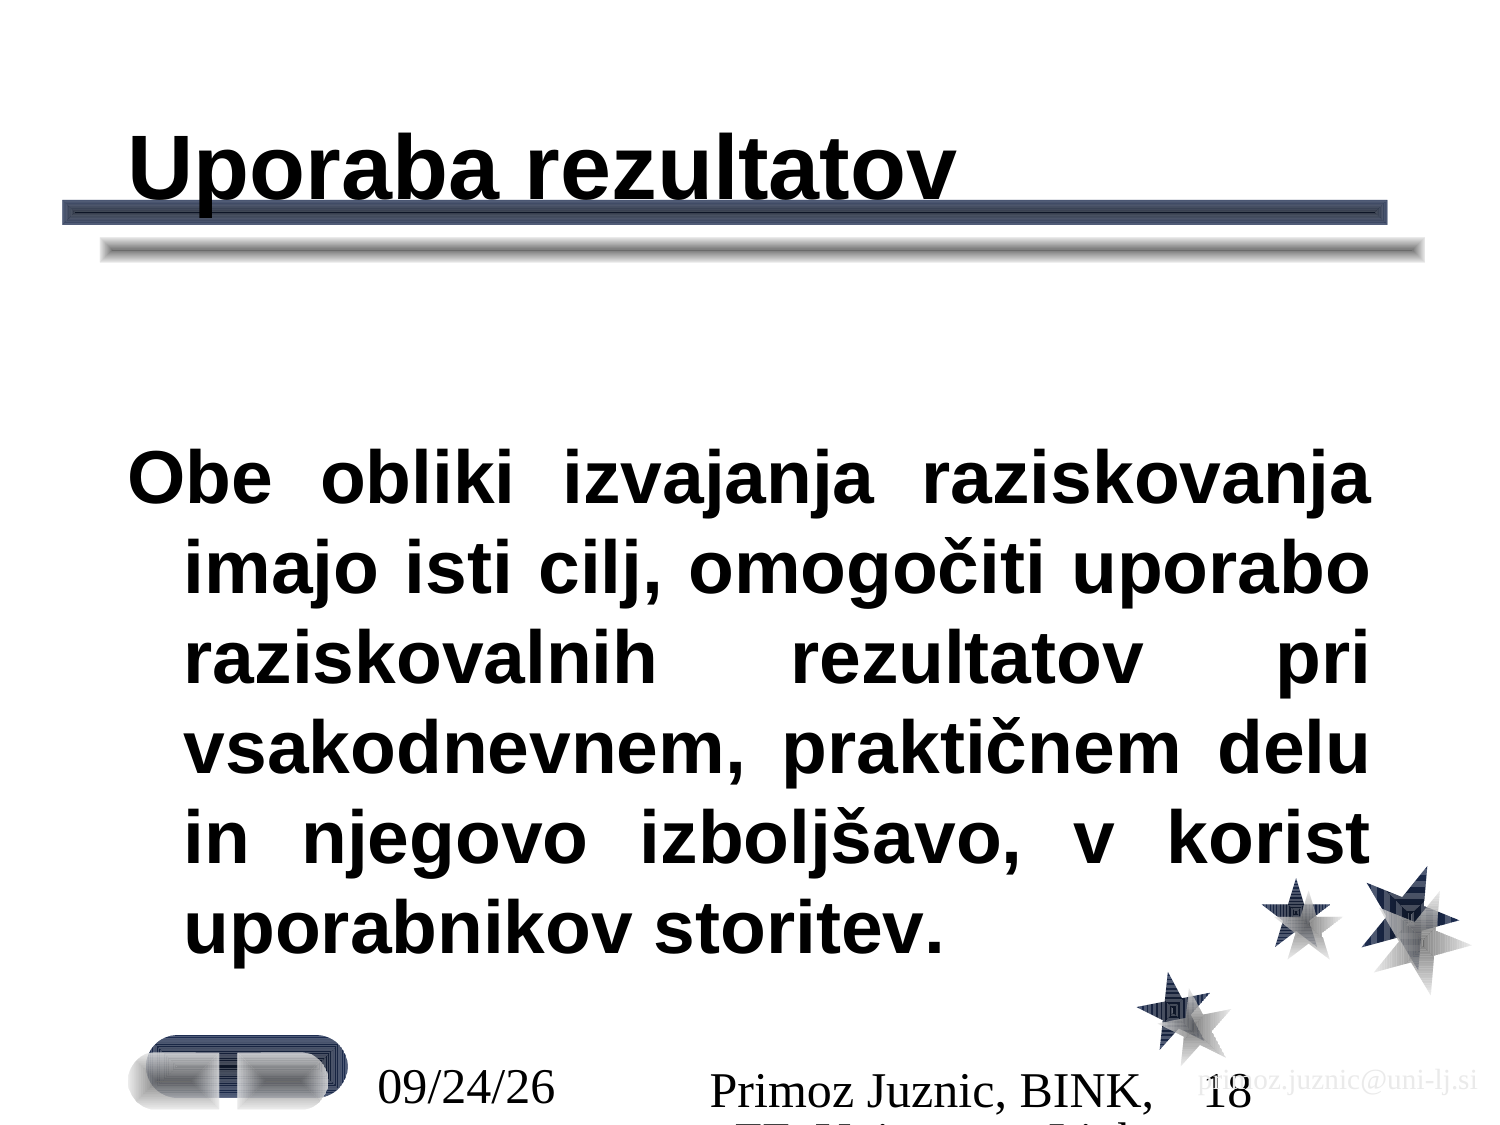

# Uporaba rezultatov
Obe obliki izvajanja raziskovanja imajo isti cilj, omogočiti uporabo raziskovalnih rezultatov pri vsakodnevnem, praktičnem delu in njegovo izboljšavo, v korist uporabnikov storitev.
Primoz Juznic, BINK, FF, Univerza v Ljubljani
18